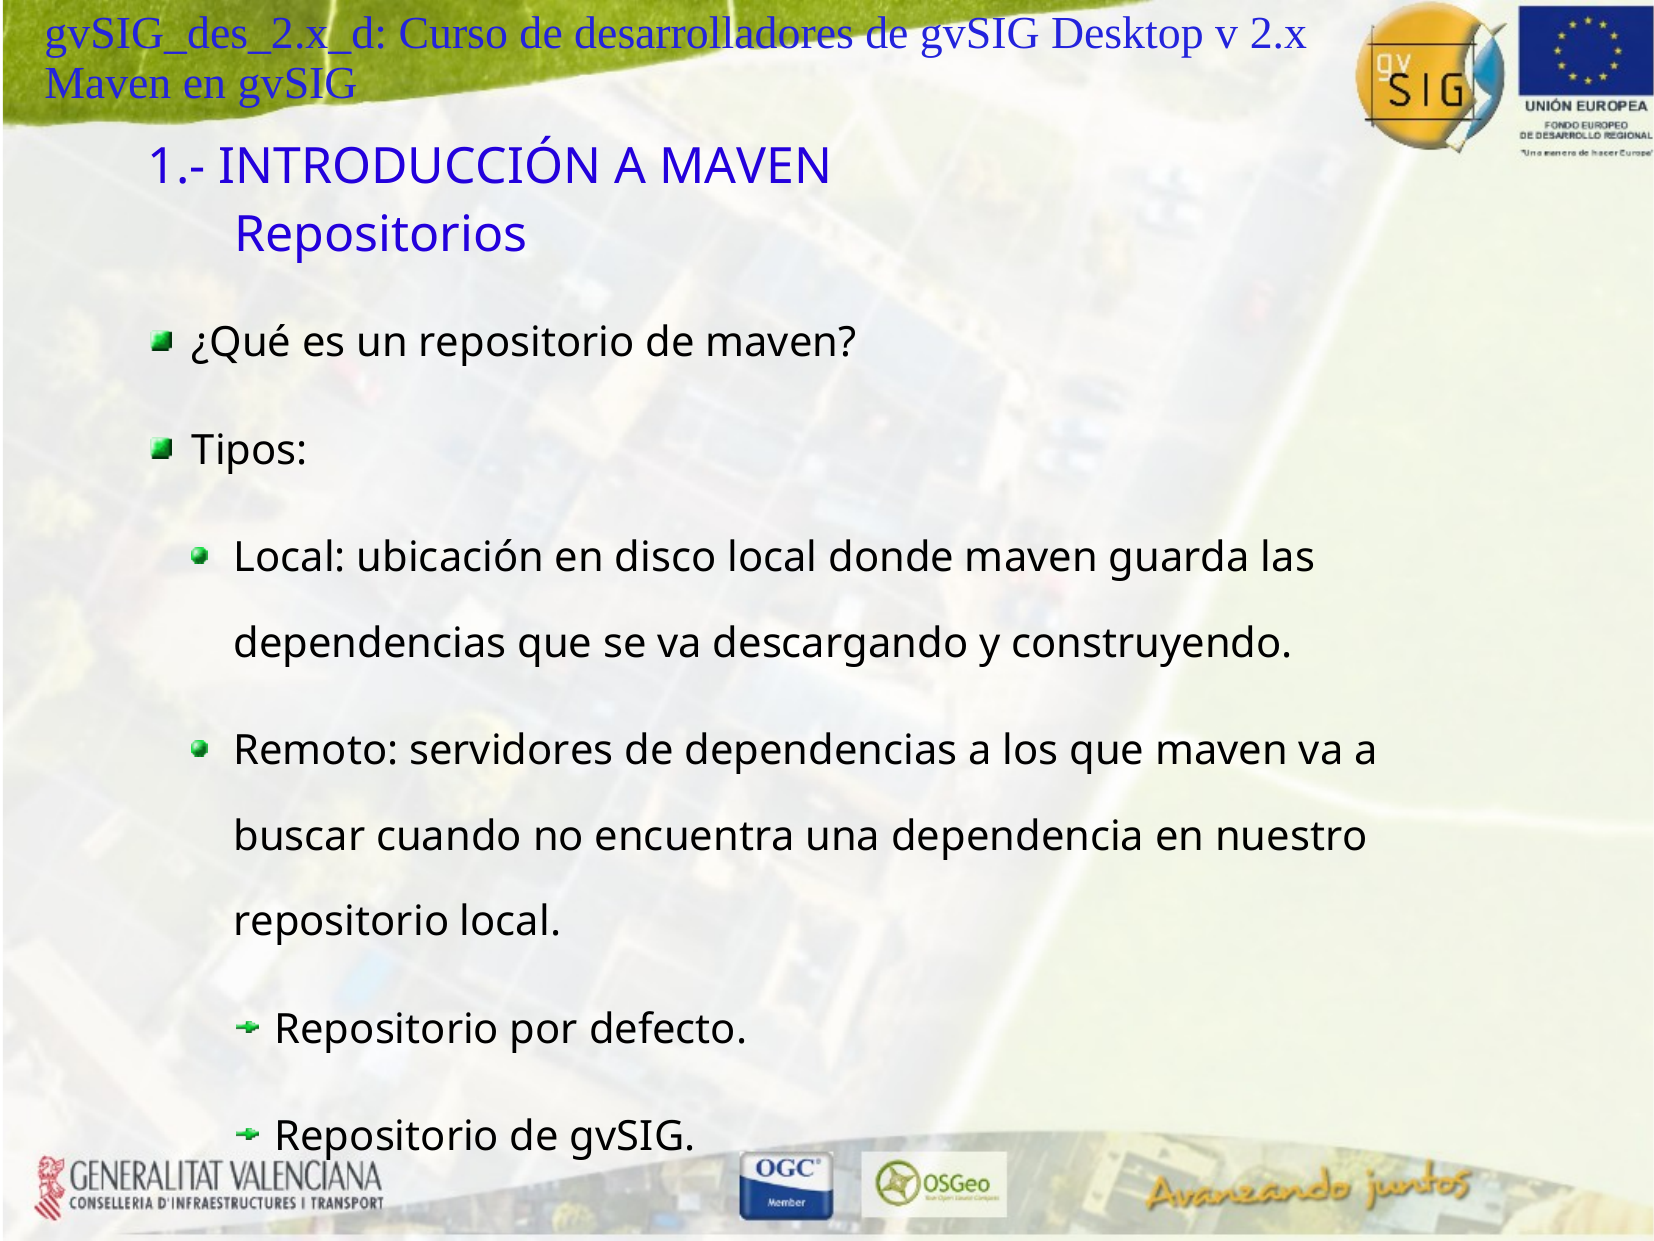

# 1.- INTRODUCCIÓN A MAVEN Repositorios
¿Qué es un repositorio de maven?
Tipos:
Local: ubicación en disco local donde maven guarda las dependencias que se va descargando y construyendo.
Remoto: servidores de dependencias a los que maven va a buscar cuando no encuentra una dependencia en nuestro repositorio local.
Repositorio por defecto.
Repositorio de gvSIG.